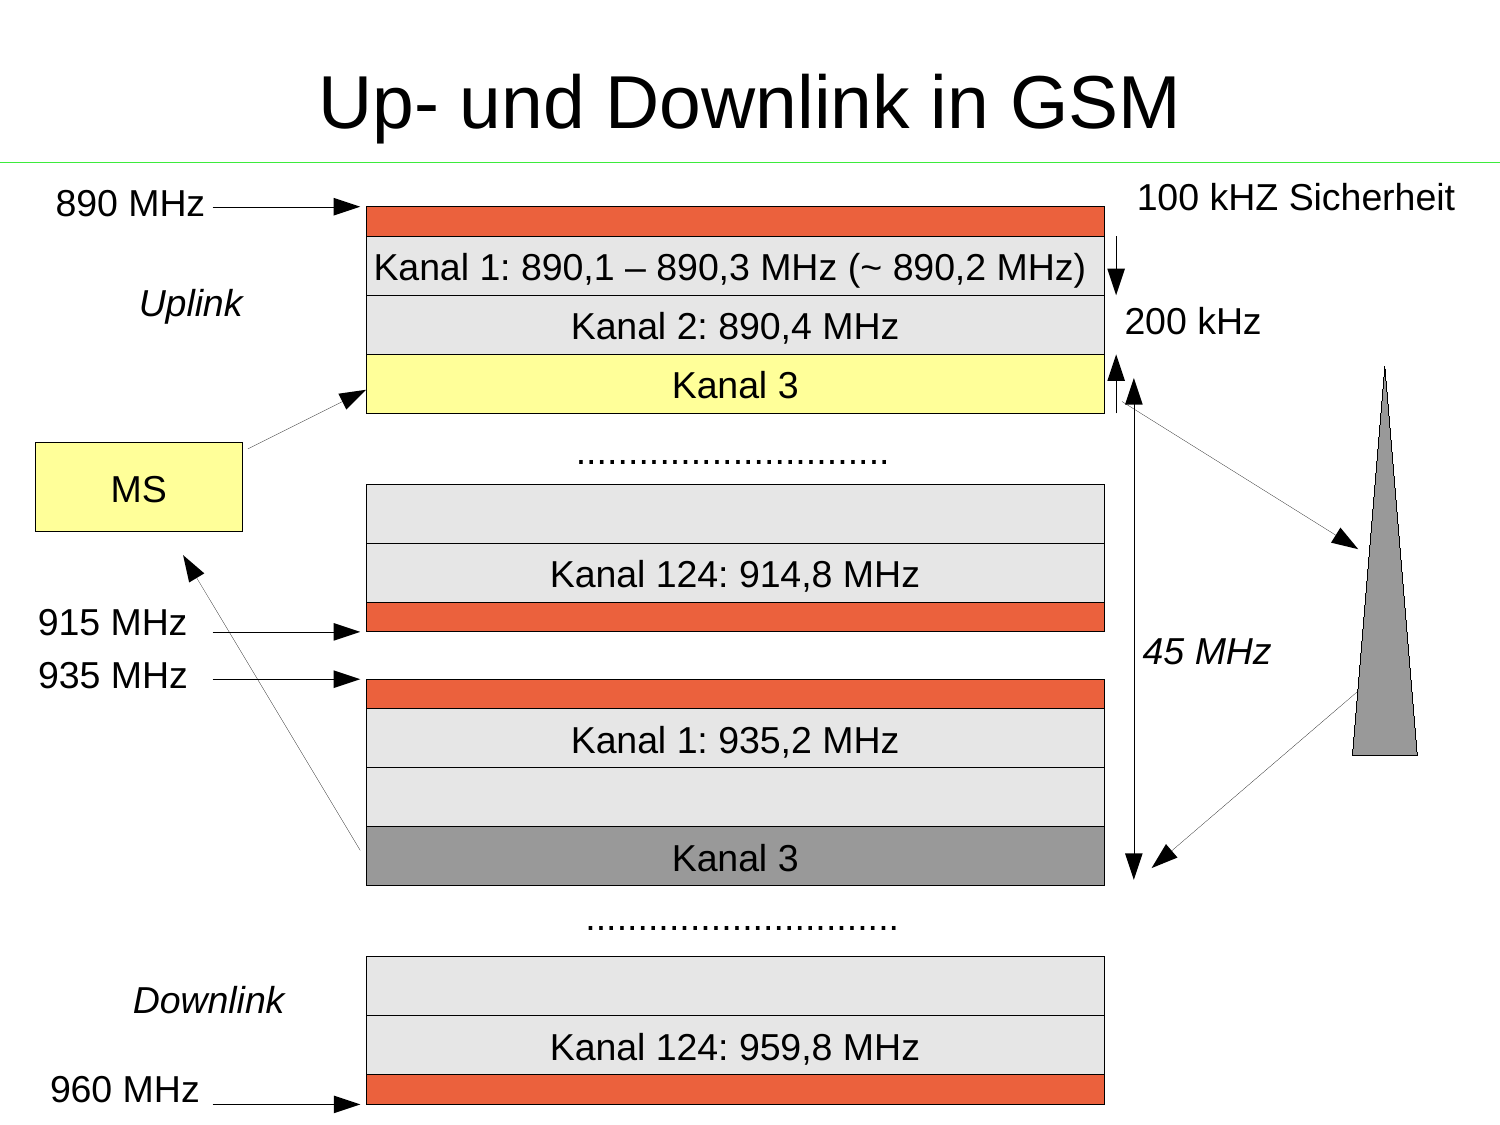

# Up- und Downlink in GSM
100 kHZ Sicherheit
890 MHz
Kanal 1: 890,1 – 890,3 MHz (~ 890,2 MHz)
Uplink
200 kHz
Kanal 2: 890,4 MHz
Kanal 3
..............................
MS
Kanal 124: 914,8 MHz
915 MHz
45 MHz
935 MHz
Kanal 1: 935,2 MHz
Kanal 3
..............................
Downlink
Kanal 124: 959,8 MHz
960 MHz